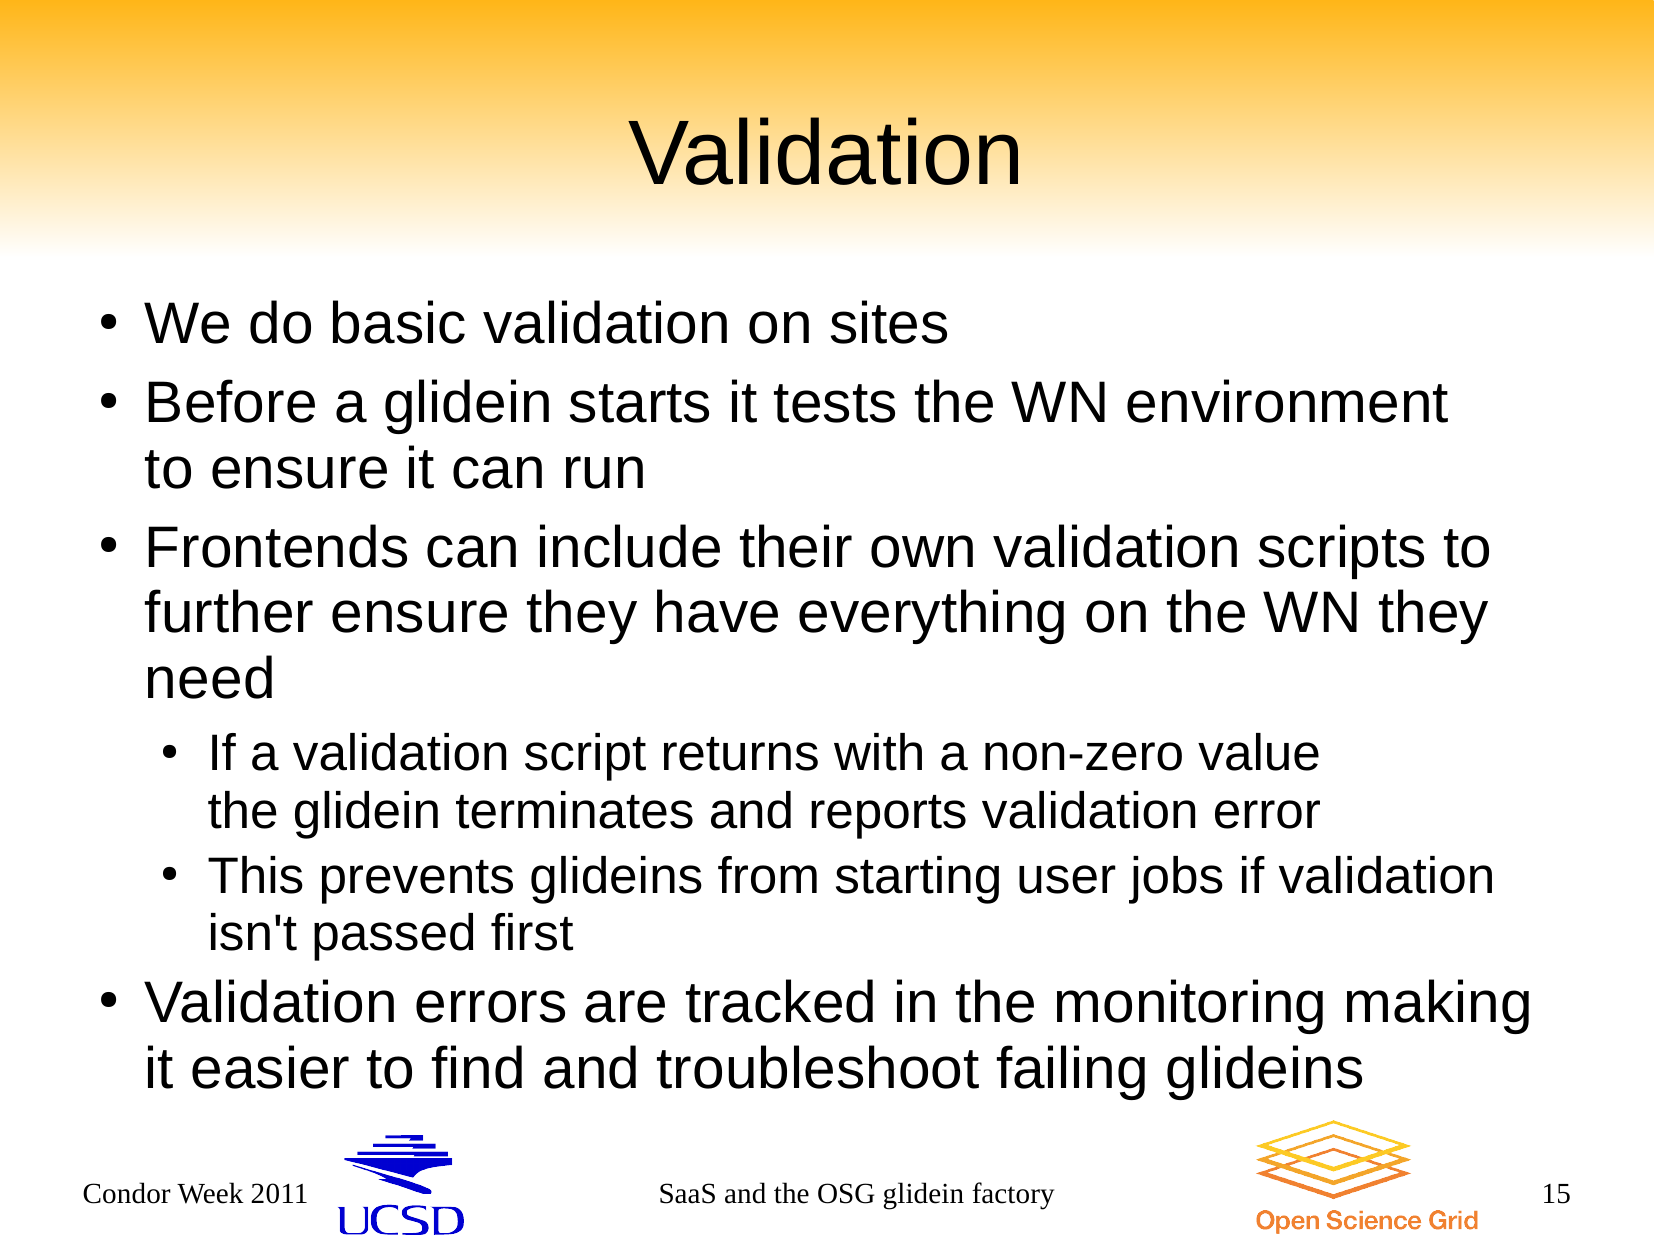

# Validation
We do basic validation on sites
Before a glidein starts it tests the WN environment
to ensure it can run
Frontends can include their own validation scripts to further ensure they have everything on the WN they need
If a validation script returns with a non-zero value
the glidein terminates and reports validation error
This prevents glideins from starting user jobs if validation isn't passed first
Validation errors are tracked in the monitoring making it easier to find and troubleshoot failing glideins
Condor Week 2011
SaaS and the OSG glidein factory
15